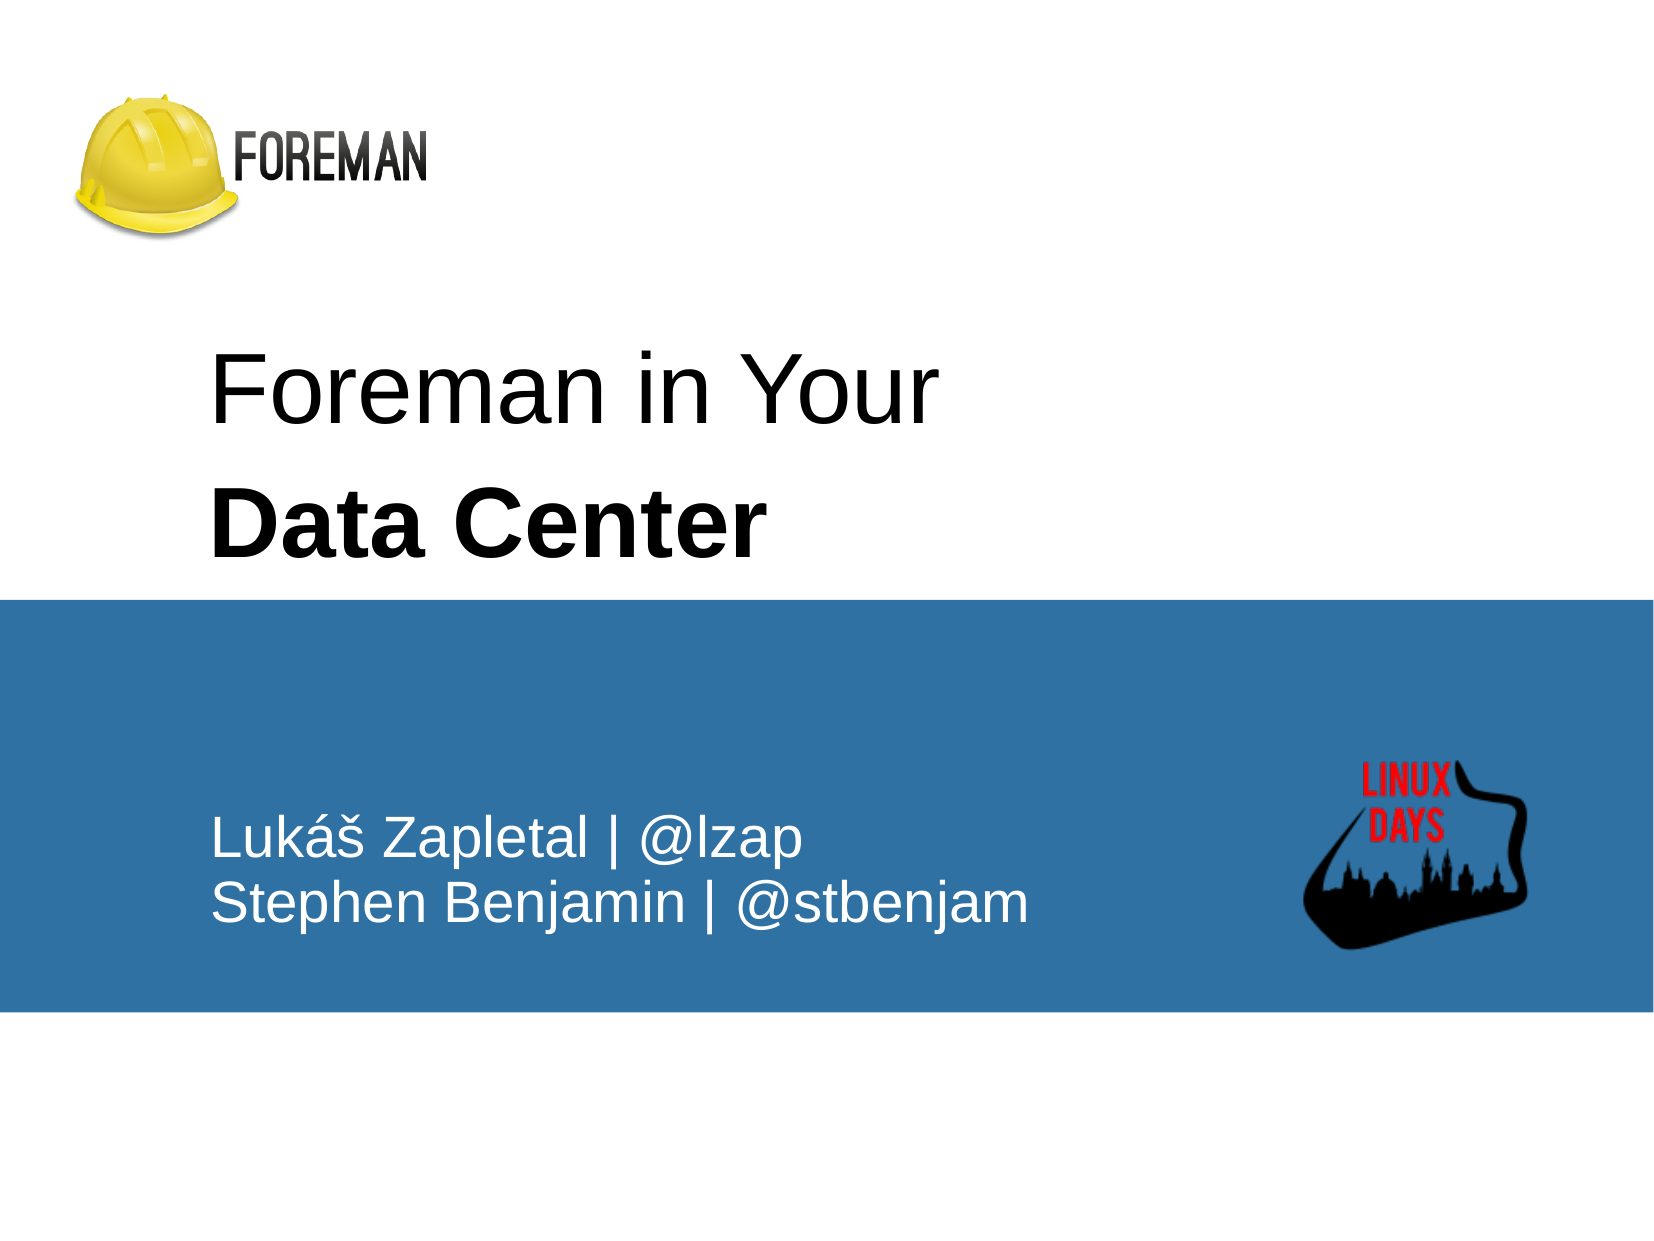

Foreman in Your
Data Center
Lukáš Zapletal | @lzap
Stephen Benjamin | @stbenjam